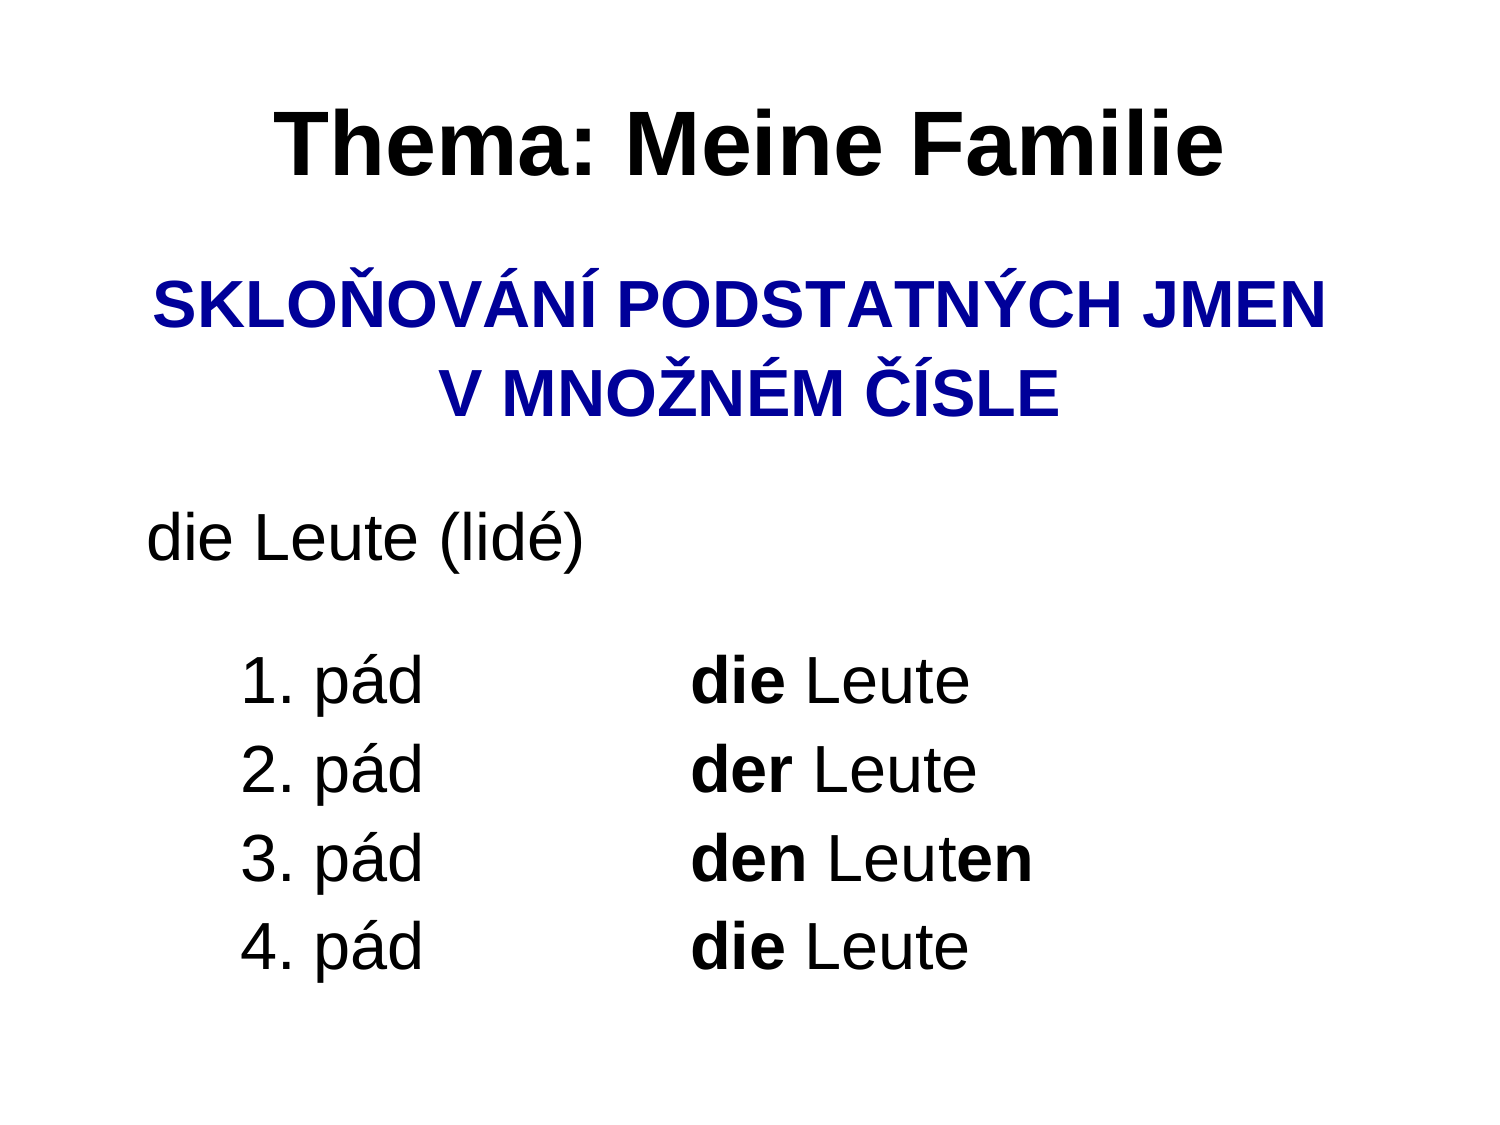

# Thema: Meine Familie
SKLOŇOVÁNÍ PODSTATNÝCH JMEN
V MNOŽNÉM ČÍSLE
	die Leute (lidé)
		1. pád		die Leute
		2. pád		der Leute
		3. pád		den Leuten
		4. pád		die Leute